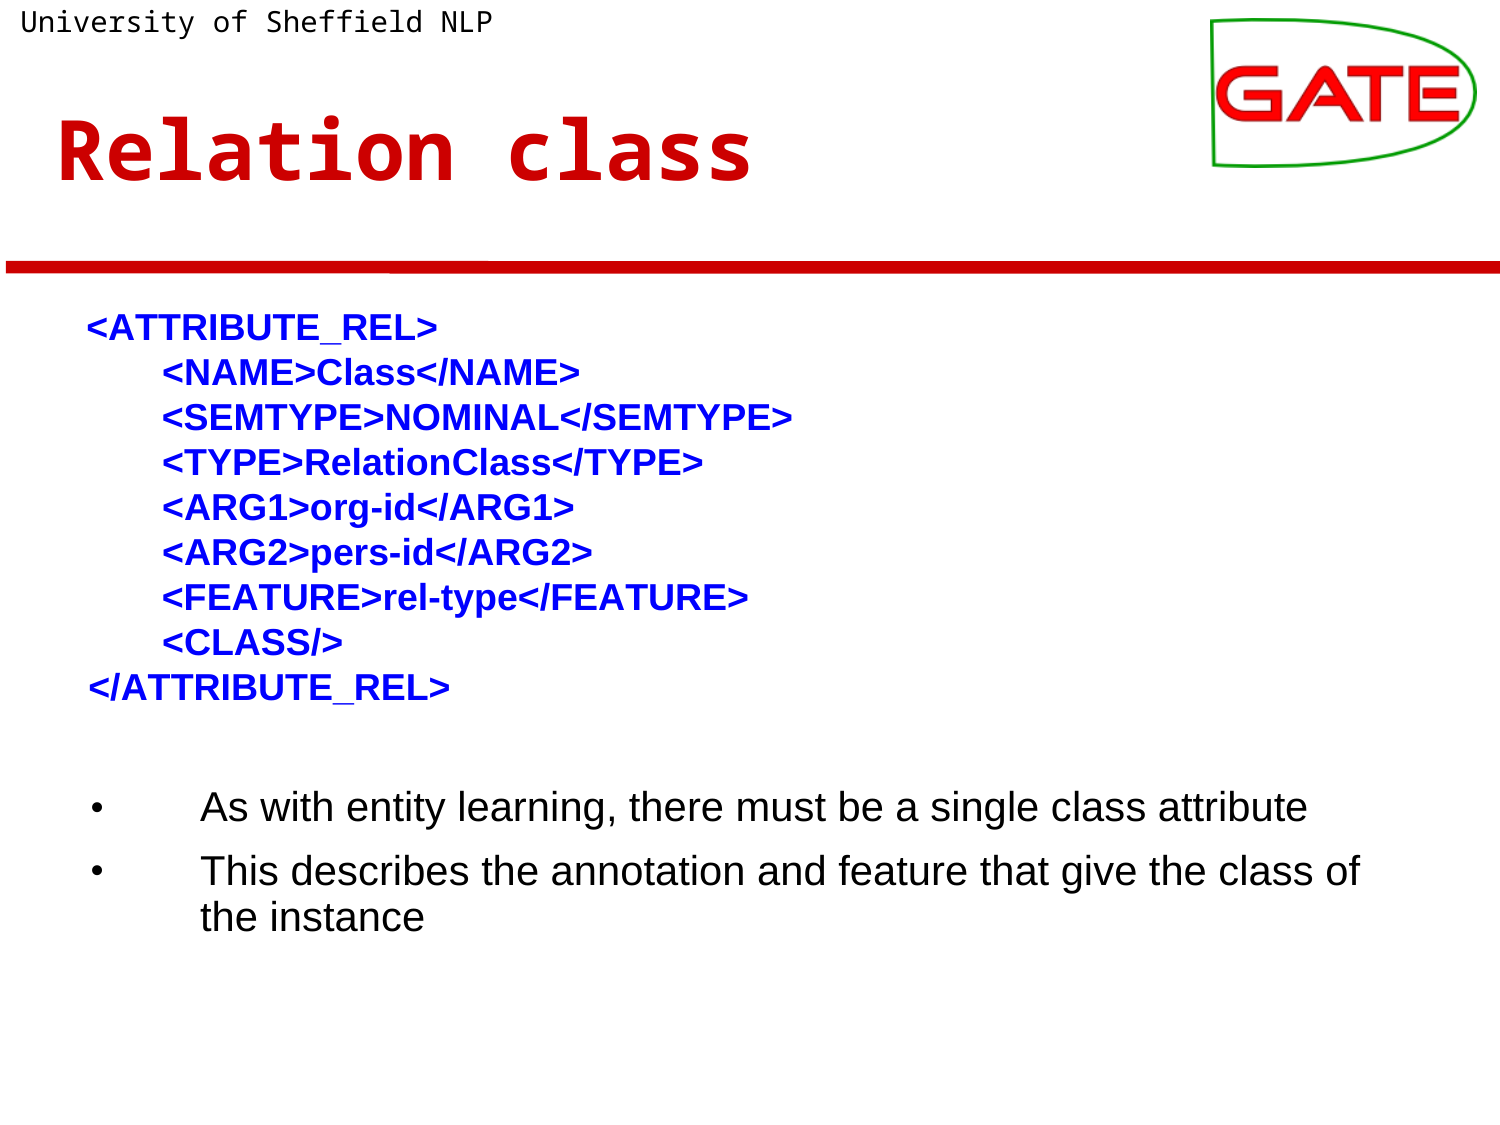

# Relation class
	<ATTRIBUTE_REL>
 		<NAME>Class</NAME>
	 <SEMTYPE>NOMINAL</SEMTYPE>
 		<TYPE>RelationClass</TYPE>
 		<ARG1>org-id</ARG1>
 		<ARG2>pers-id</ARG2>
	 <FEATURE>rel-type</FEATURE>
		<CLASS/>
	</ATTRIBUTE_REL>
As with entity learning, there must be a single class attribute
This describes the annotation and feature that give the class of the instance